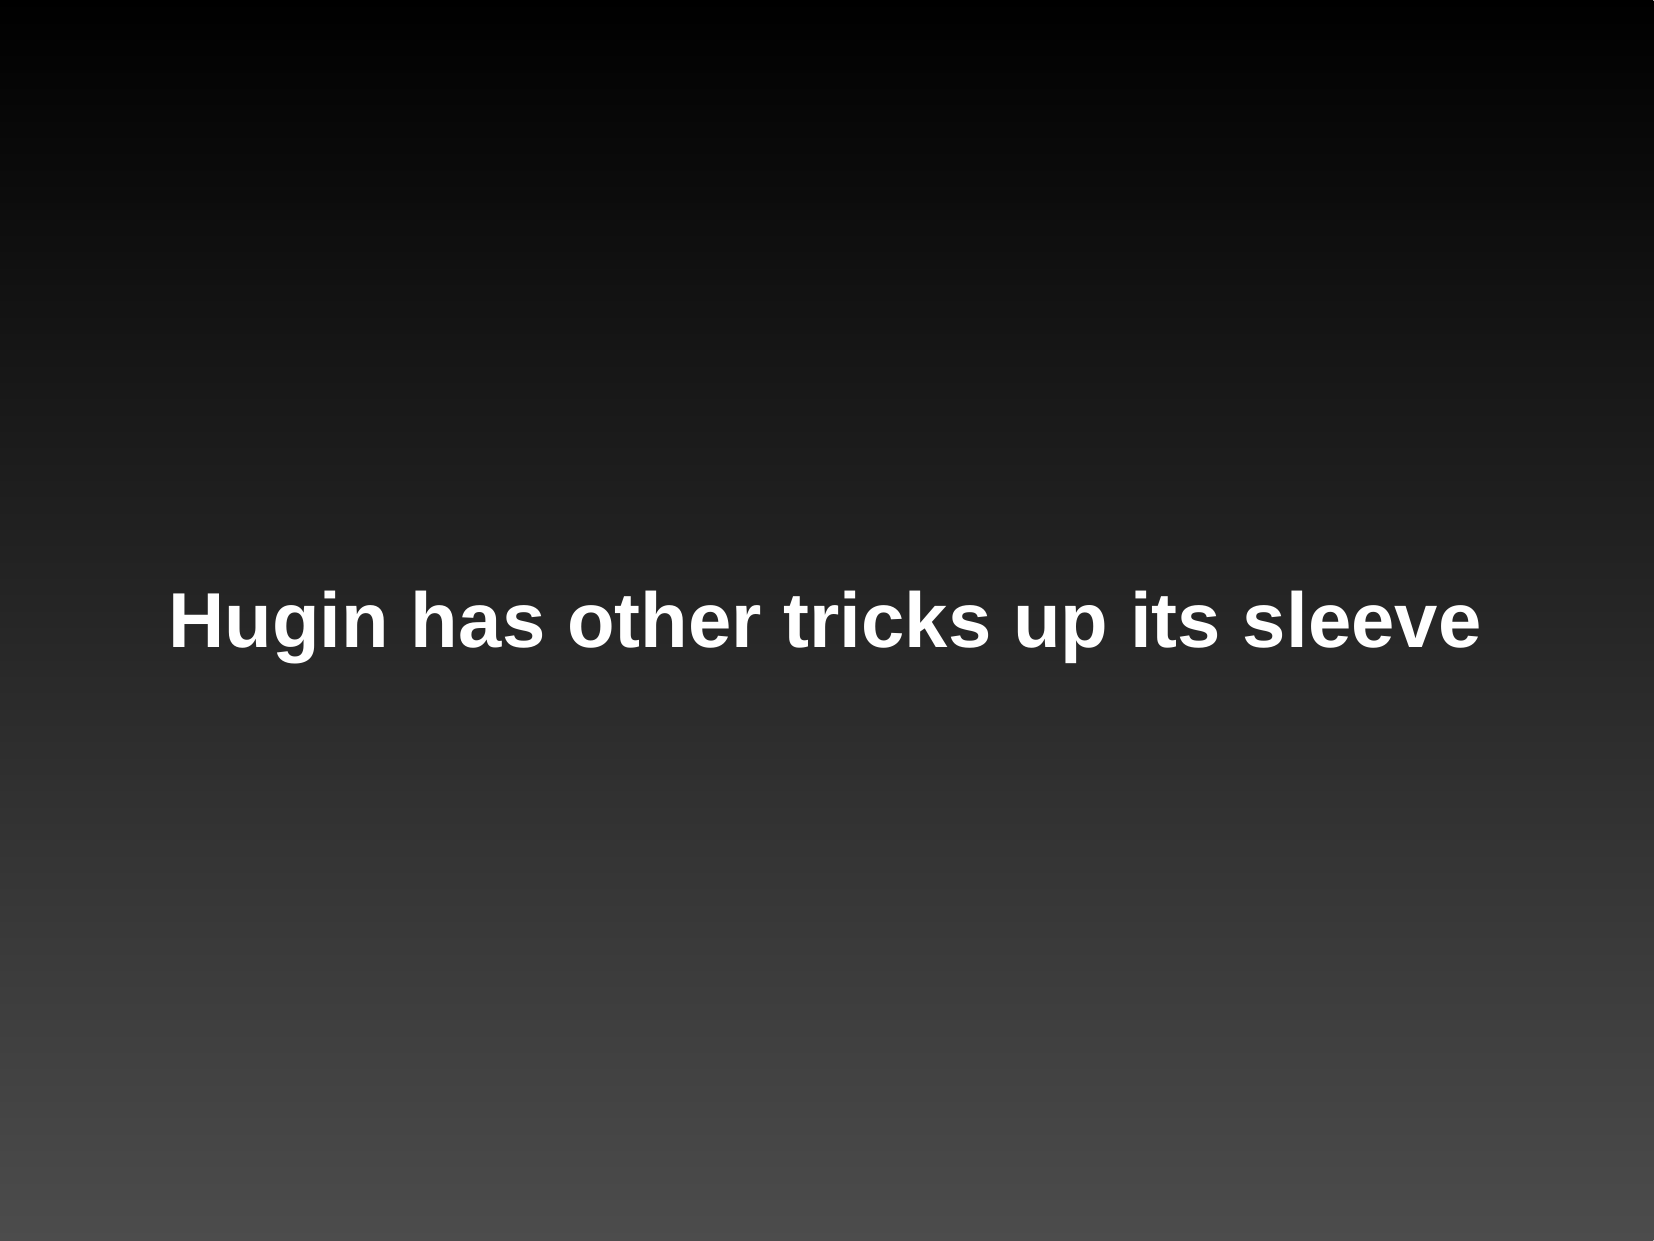

# Hugin has other tricks up its sleeve